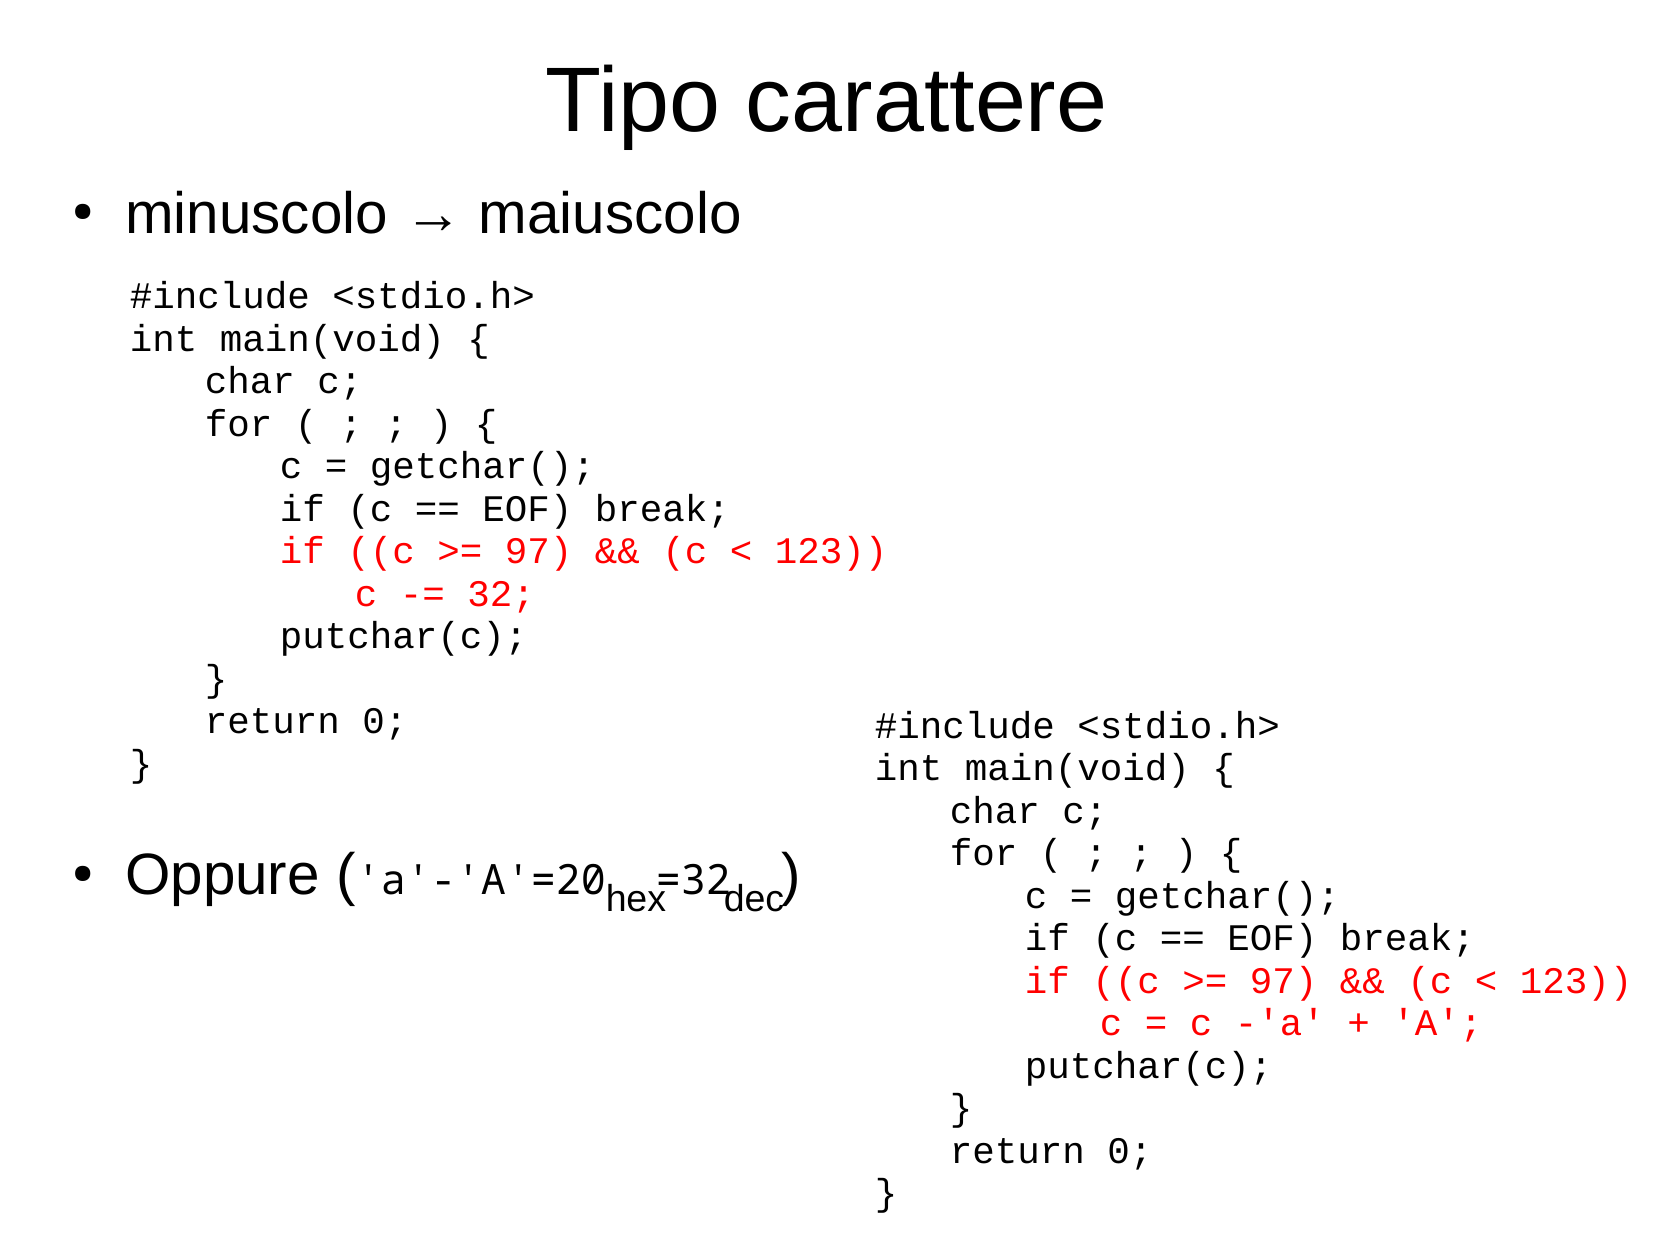

# Tipo carattere
minuscolo → maiuscolo
Oppure ('a'-'A'=20 =32 )
#include <stdio.h>
int main(void) {
	char c;
	for ( ; ; ) {
		c = getchar();
		if (c == EOF) break;
		if ((c >= 97) && (c < 123))
			c -= 32;
		putchar(c);
	}
	return 0;
}
#include <stdio.h>
int main(void) {
	char c;
	for ( ; ; ) {
		c = getchar();
		if (c == EOF) break;
		if ((c >= 97) && (c < 123))
			c = c -'a' + 'A';
		putchar(c);
	}
	return 0;
}
hex
dec